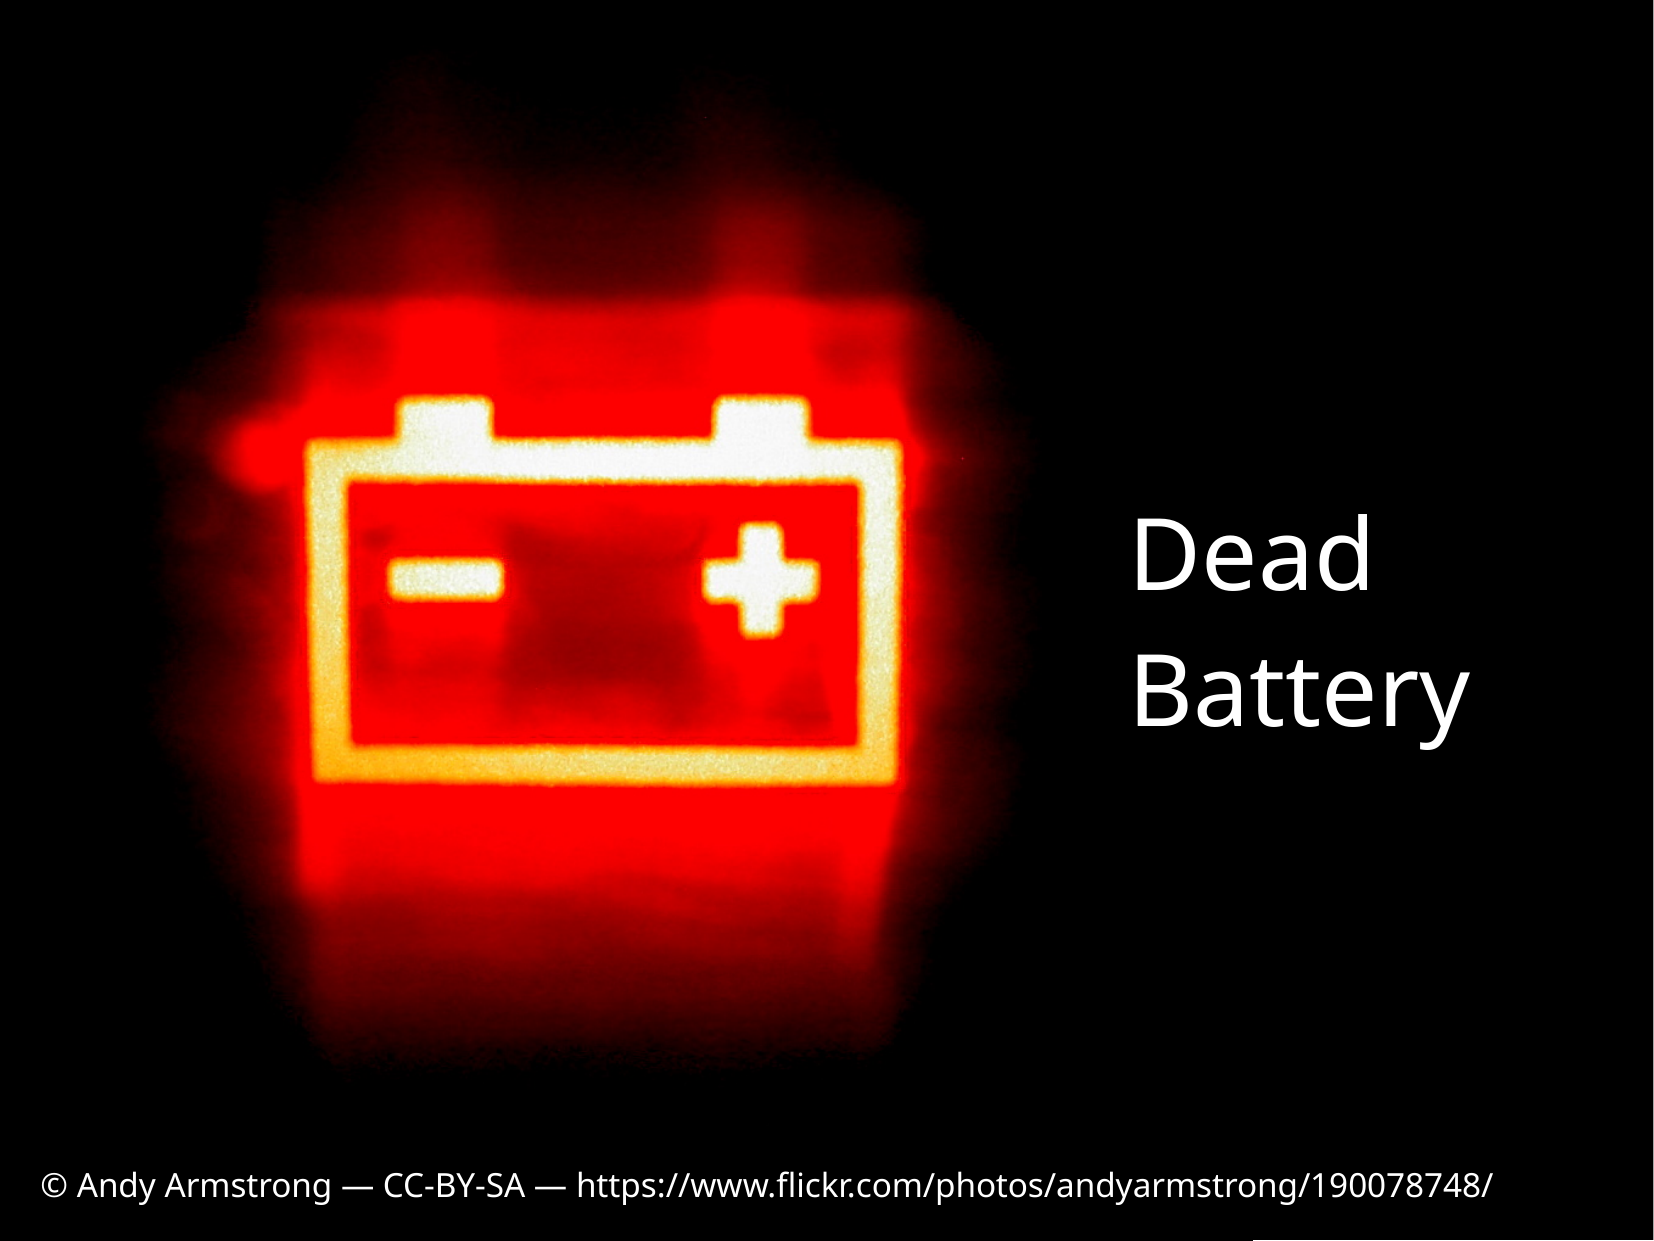

#
Dead
Battery
© Andy Armstrong — CC-BY-SA — https://www.flickr.com/photos/andyarmstrong/190078748/